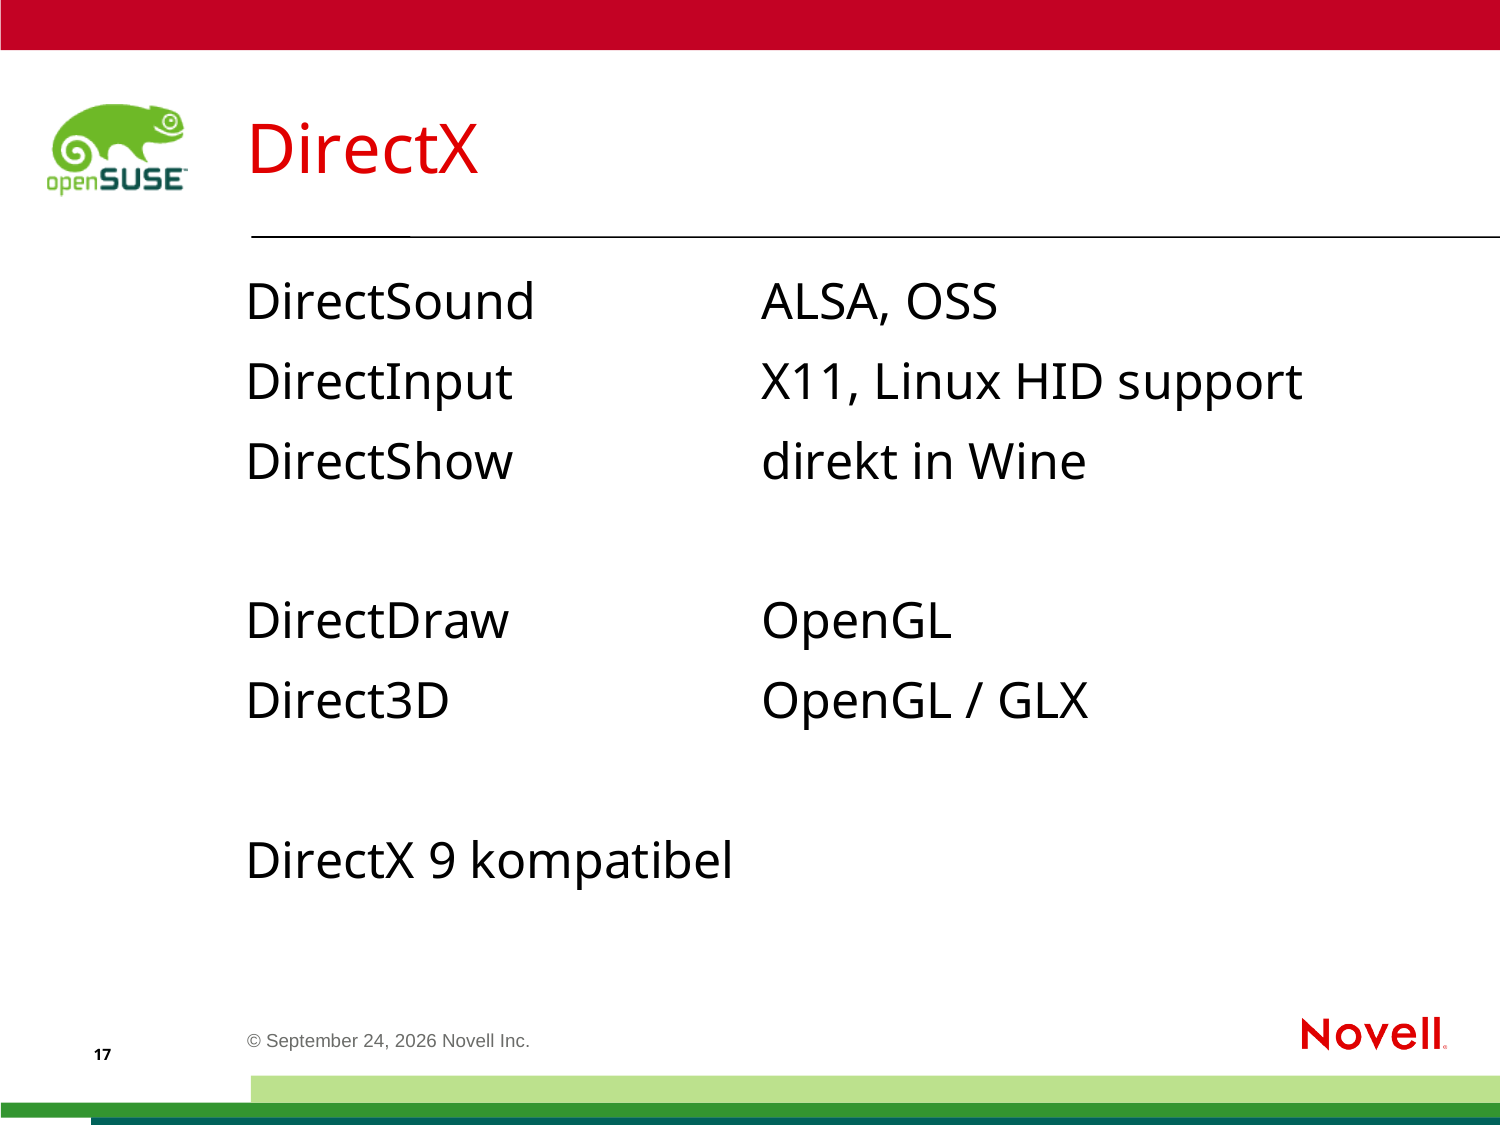

# DirectX
DirectSound				ALSA, OSS
DirectInput				X11, Linux HID support
DirectShow				direkt in Wine
DirectDraw				OpenGL
Direct3D					OpenGL / GLX
DirectX 9 kompatibel